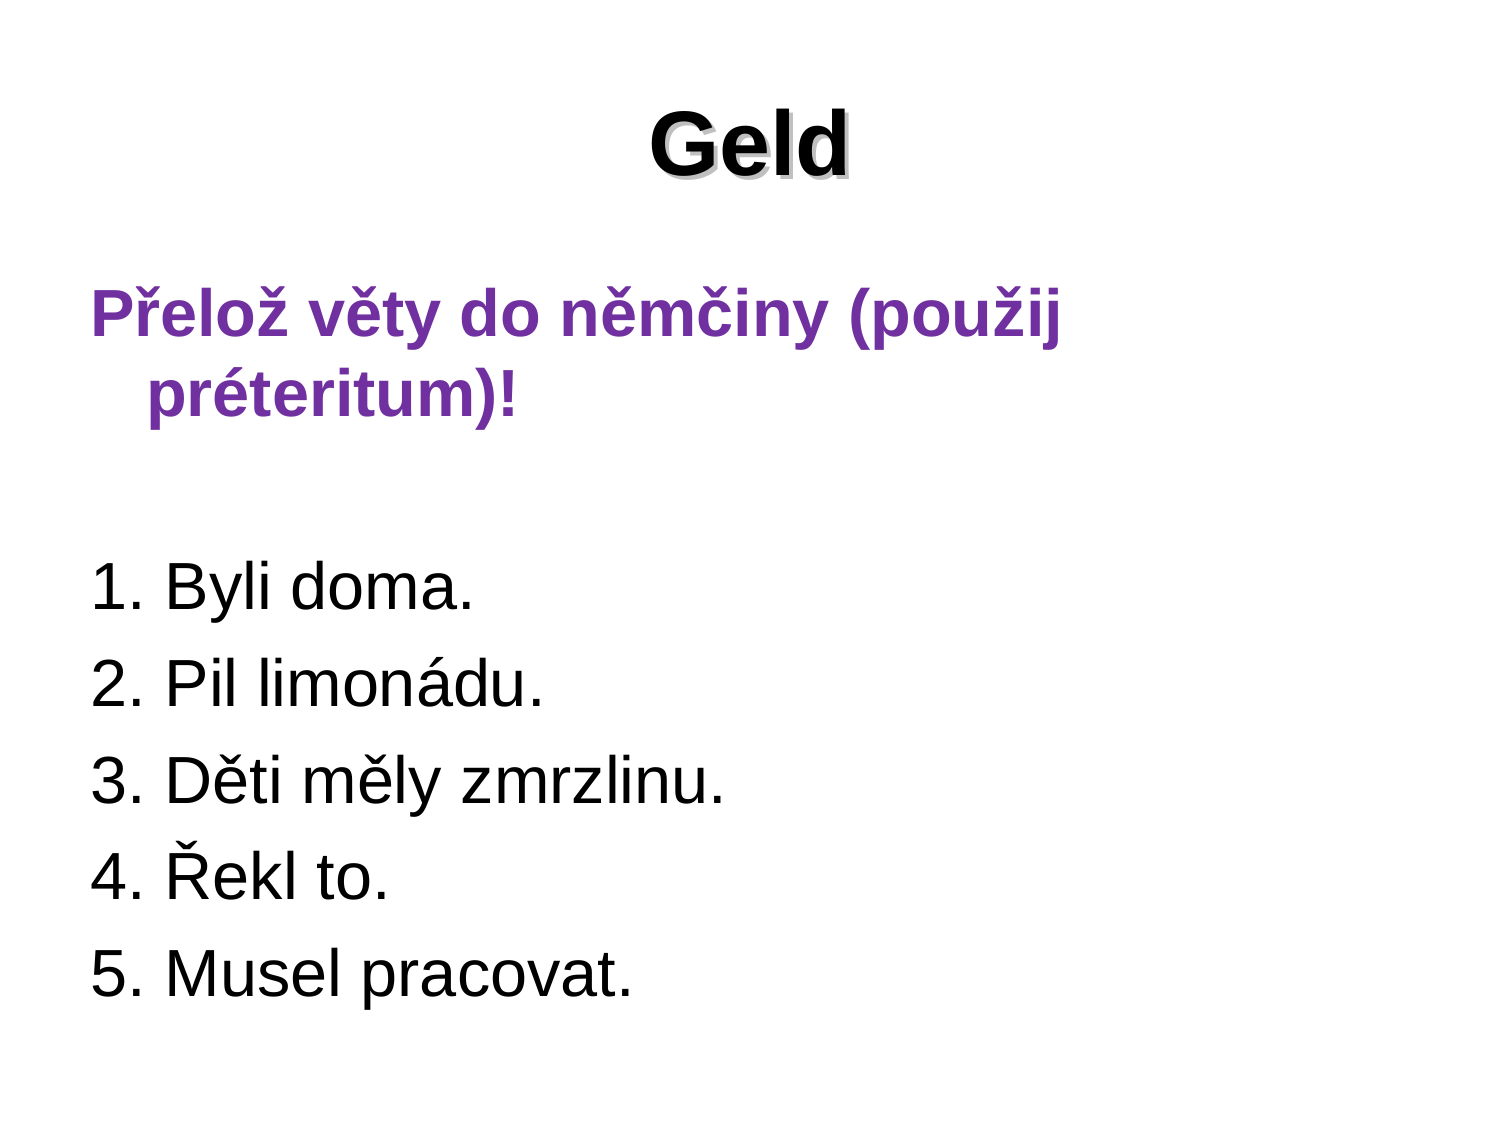

# Geld
Přelož věty do němčiny (použij préteritum)!
 Byli doma.
 Pil limonádu.
 Děti měly zmrzlinu.
 Řekl to.
 Musel pracovat.